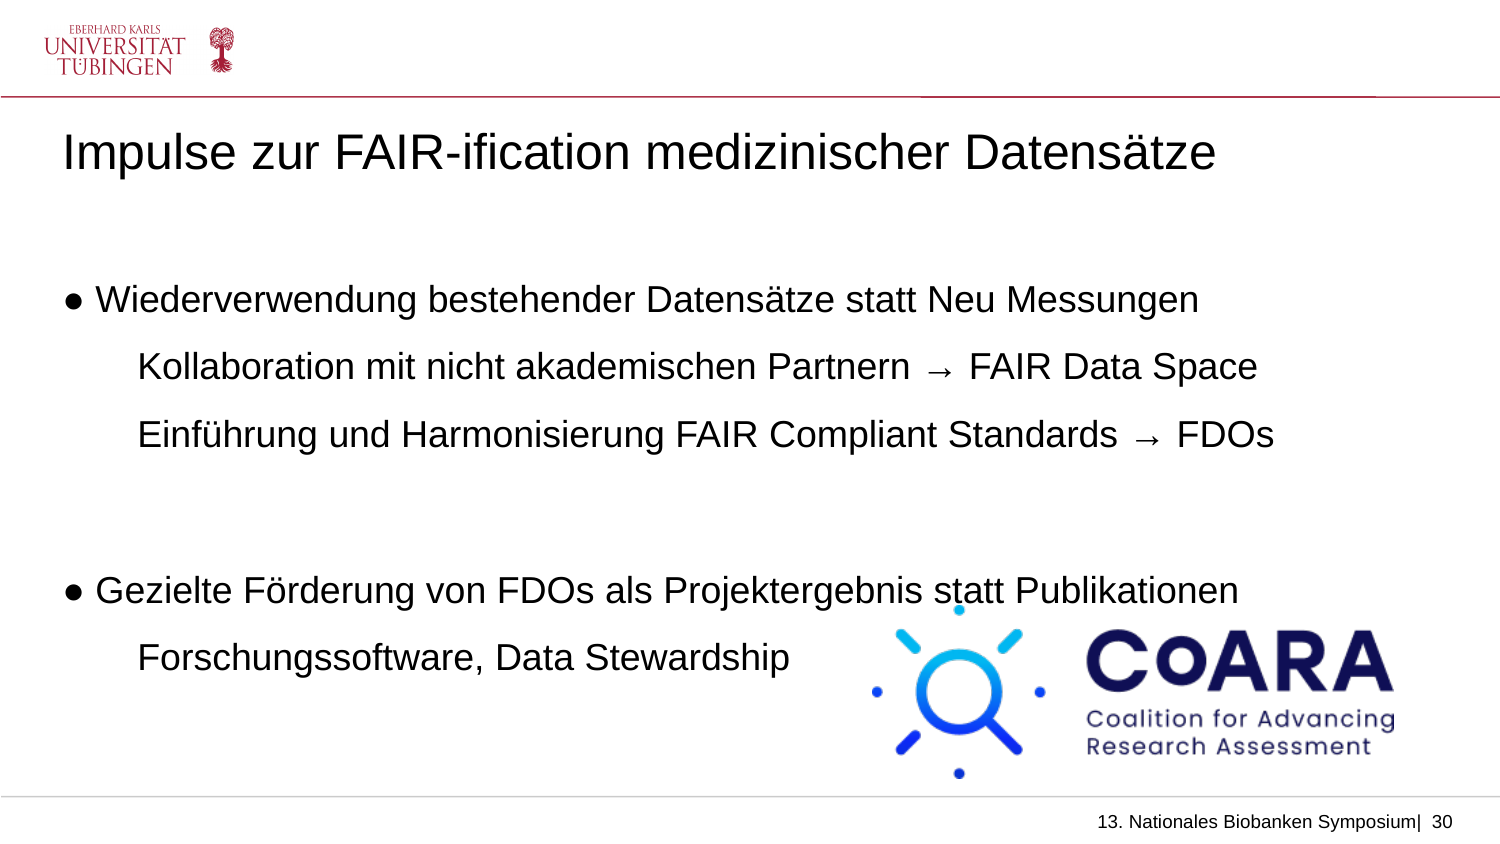

# Impulse zur FAIR-ification medizinischer Datensätze
● Wiederverwendung bestehender Datensätze statt Neu Messungen
	Kollaboration mit nicht akademischen Partnern → FAIR Data Space
	Einführung und Harmonisierung FAIR Compliant Standards → FDOs
● Gezielte Förderung von FDOs als Projektergebnis statt Publikationen
	Forschungssoftware, Data Stewardship